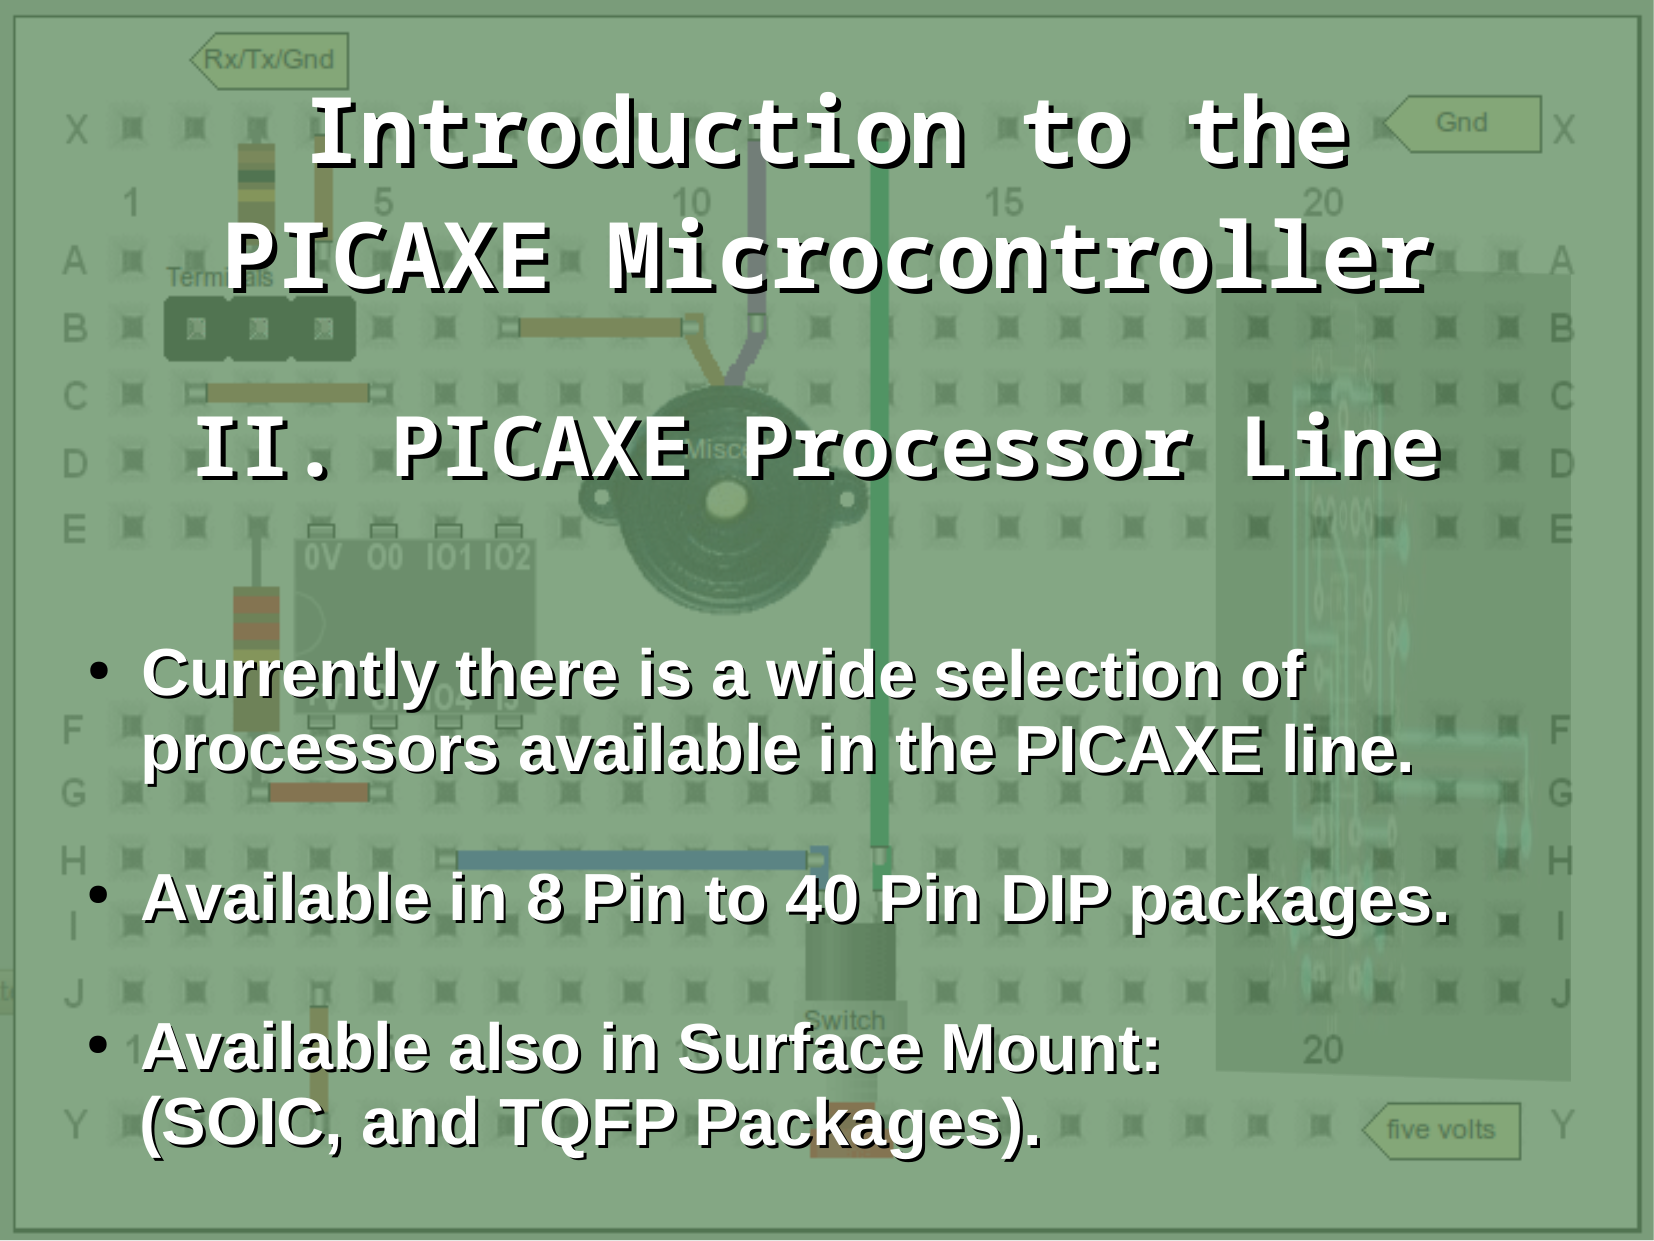

# Introduction to the PICAXE Microcontroller
II. PICAXE Processor Line
 Currently there is a wide selection of
 processors available in the PICAXE line.
 Available in 8 Pin to 40 Pin DIP packages.
 Available also in Surface Mount:
 (SOIC, and TQFP Packages).